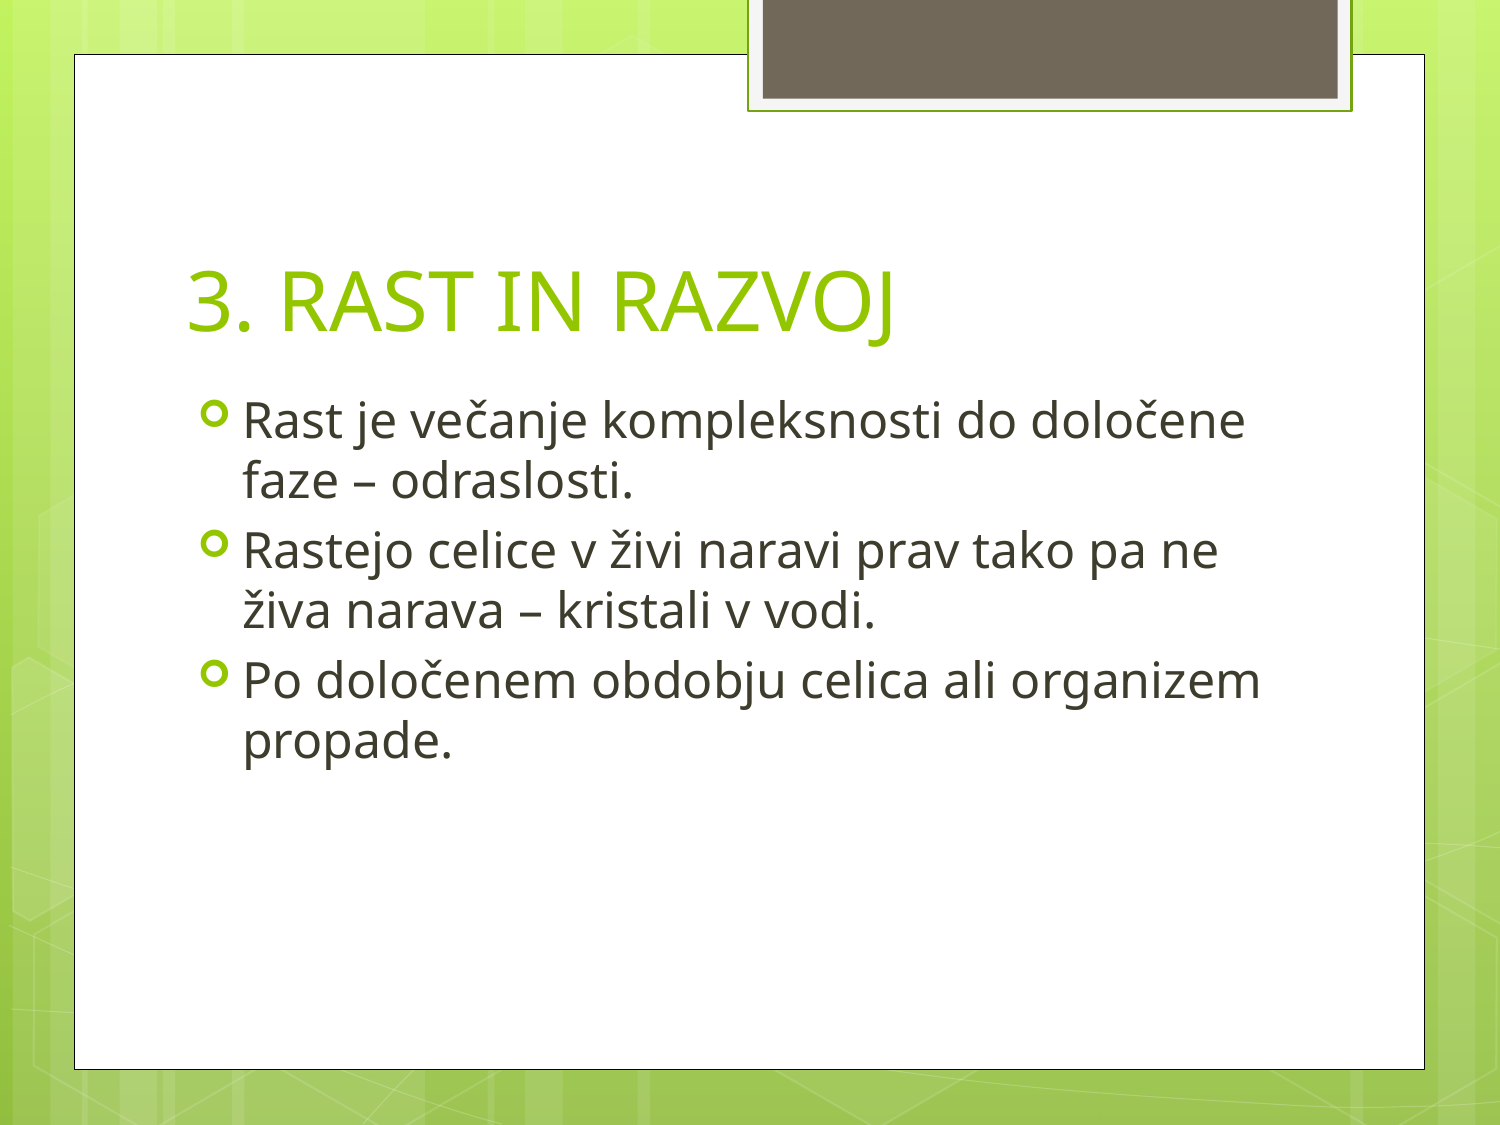

# 3. RAST IN RAZVOJ
Rast je večanje kompleksnosti do določene faze – odraslosti.
Rastejo celice v živi naravi prav tako pa ne živa narava – kristali v vodi.
Po določenem obdobju celica ali organizem propade.